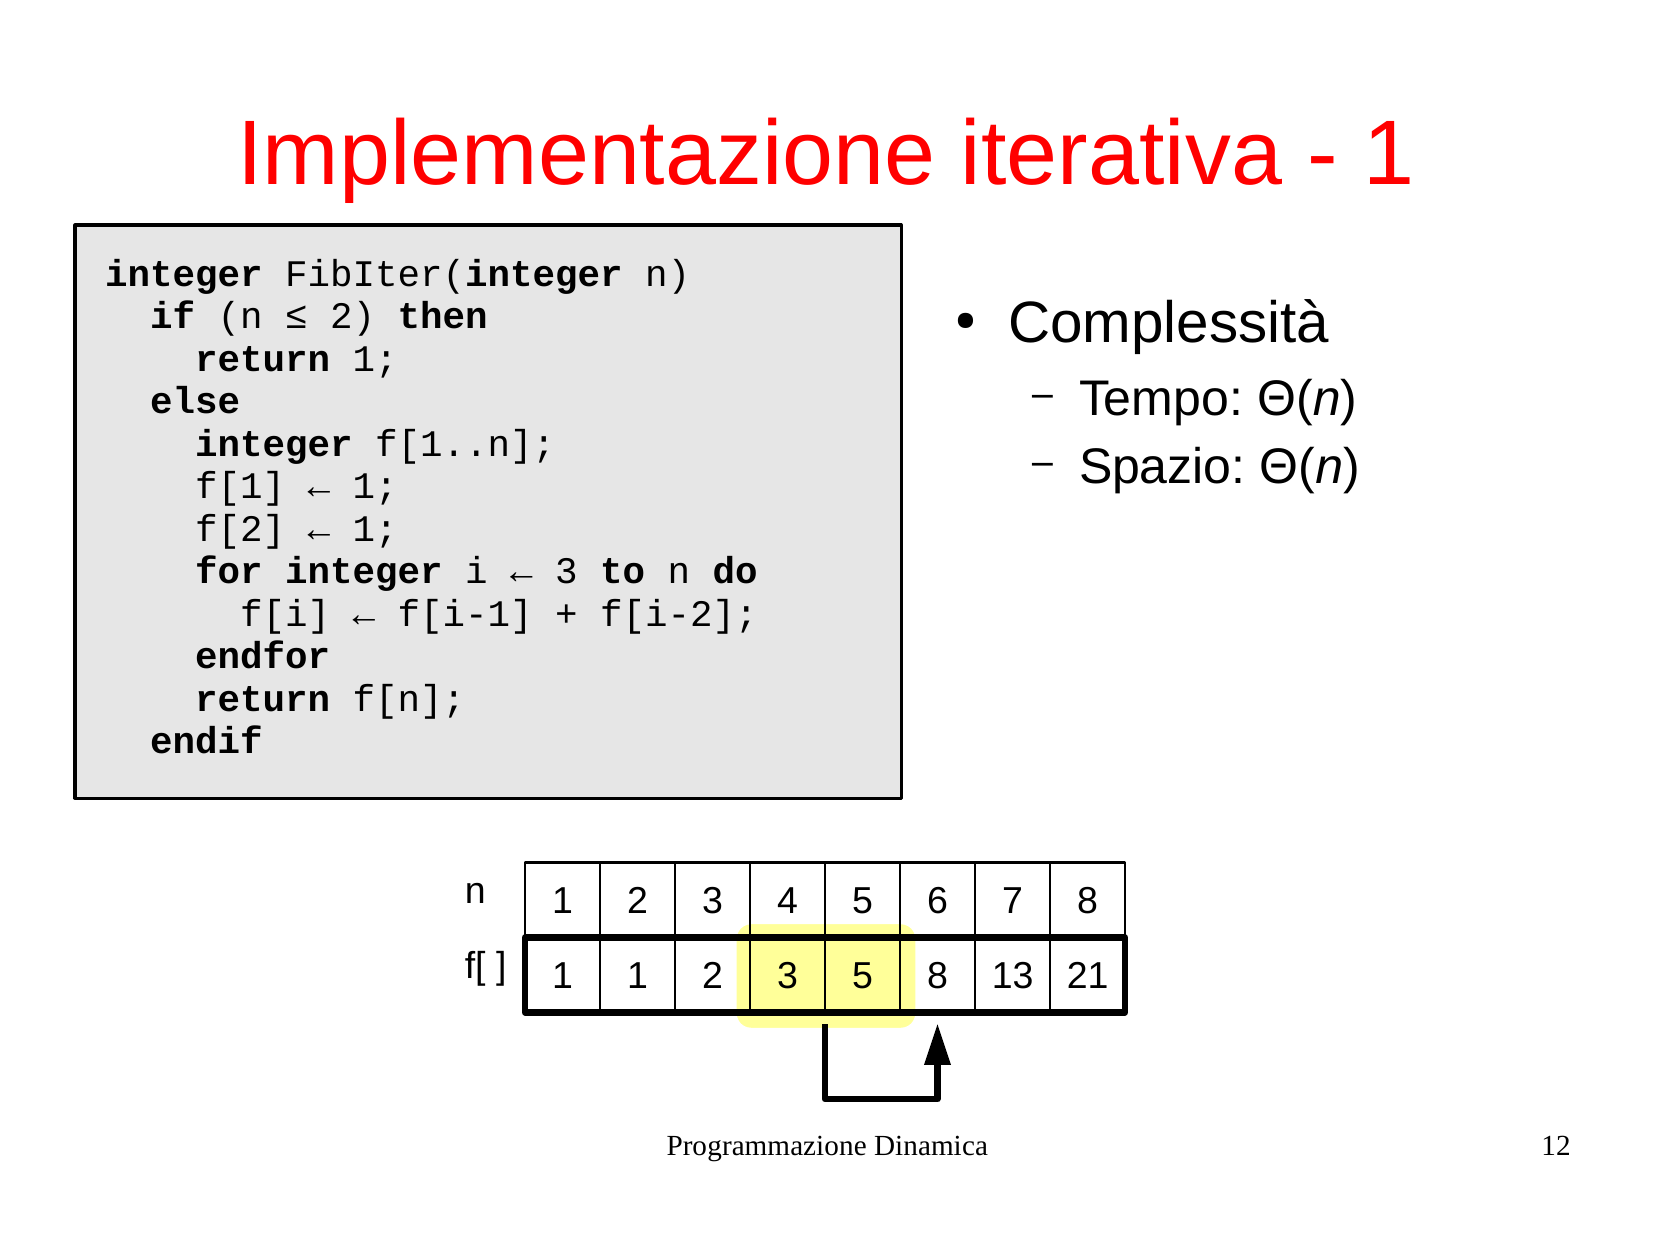

# Implementazione iterativa - 1
integer FibIter(integer n)
 if (n ≤ 2) then
 return 1;
 else
 integer f[1..n];
 f[1] ← 1;
 f[2] ← 1;
 for integer i ← 3 to n do
 f[i] ← f[i-1] + f[i-2];
 endfor
 return f[n];
 endif
Complessità
Tempo: Θ(n)
Spazio: Θ(n)
n
1
2
3
4
5
6
7
8
f[ ]
1
1
2
3
5
8
13
21
Programmazione Dinamica
12